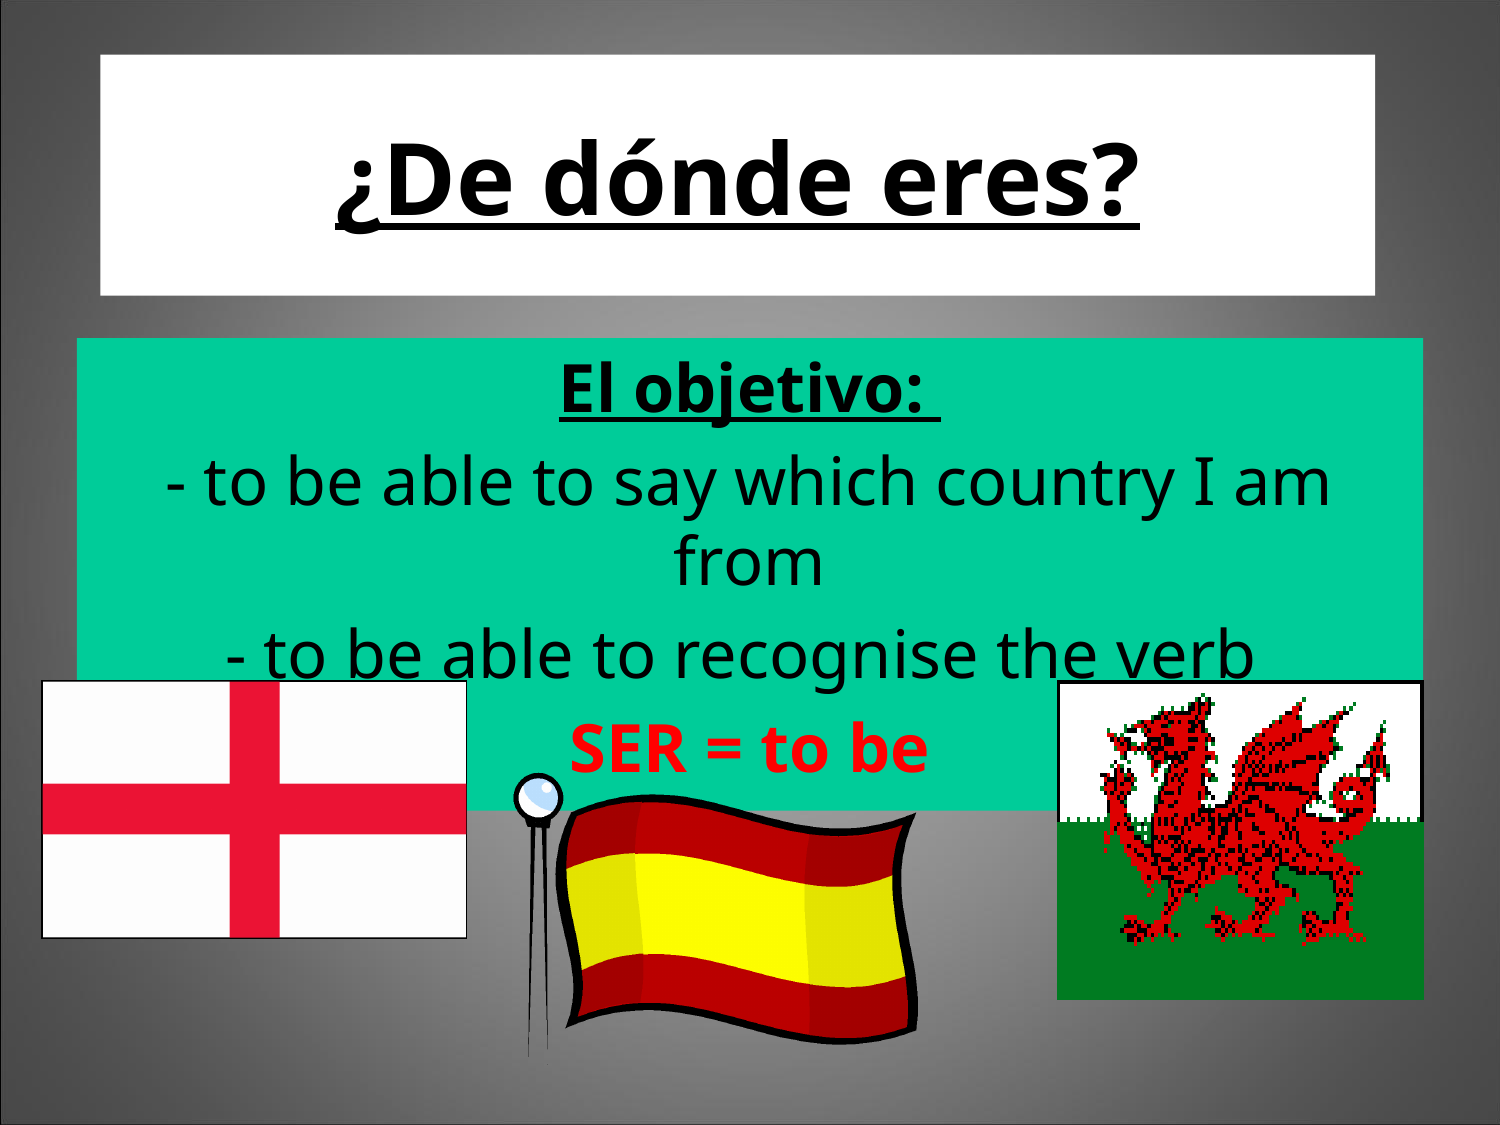

# ¿De dónde eres?
El objetivo:
- to be able to say which country I am from
- to be able to recognise the verb
SER = to be